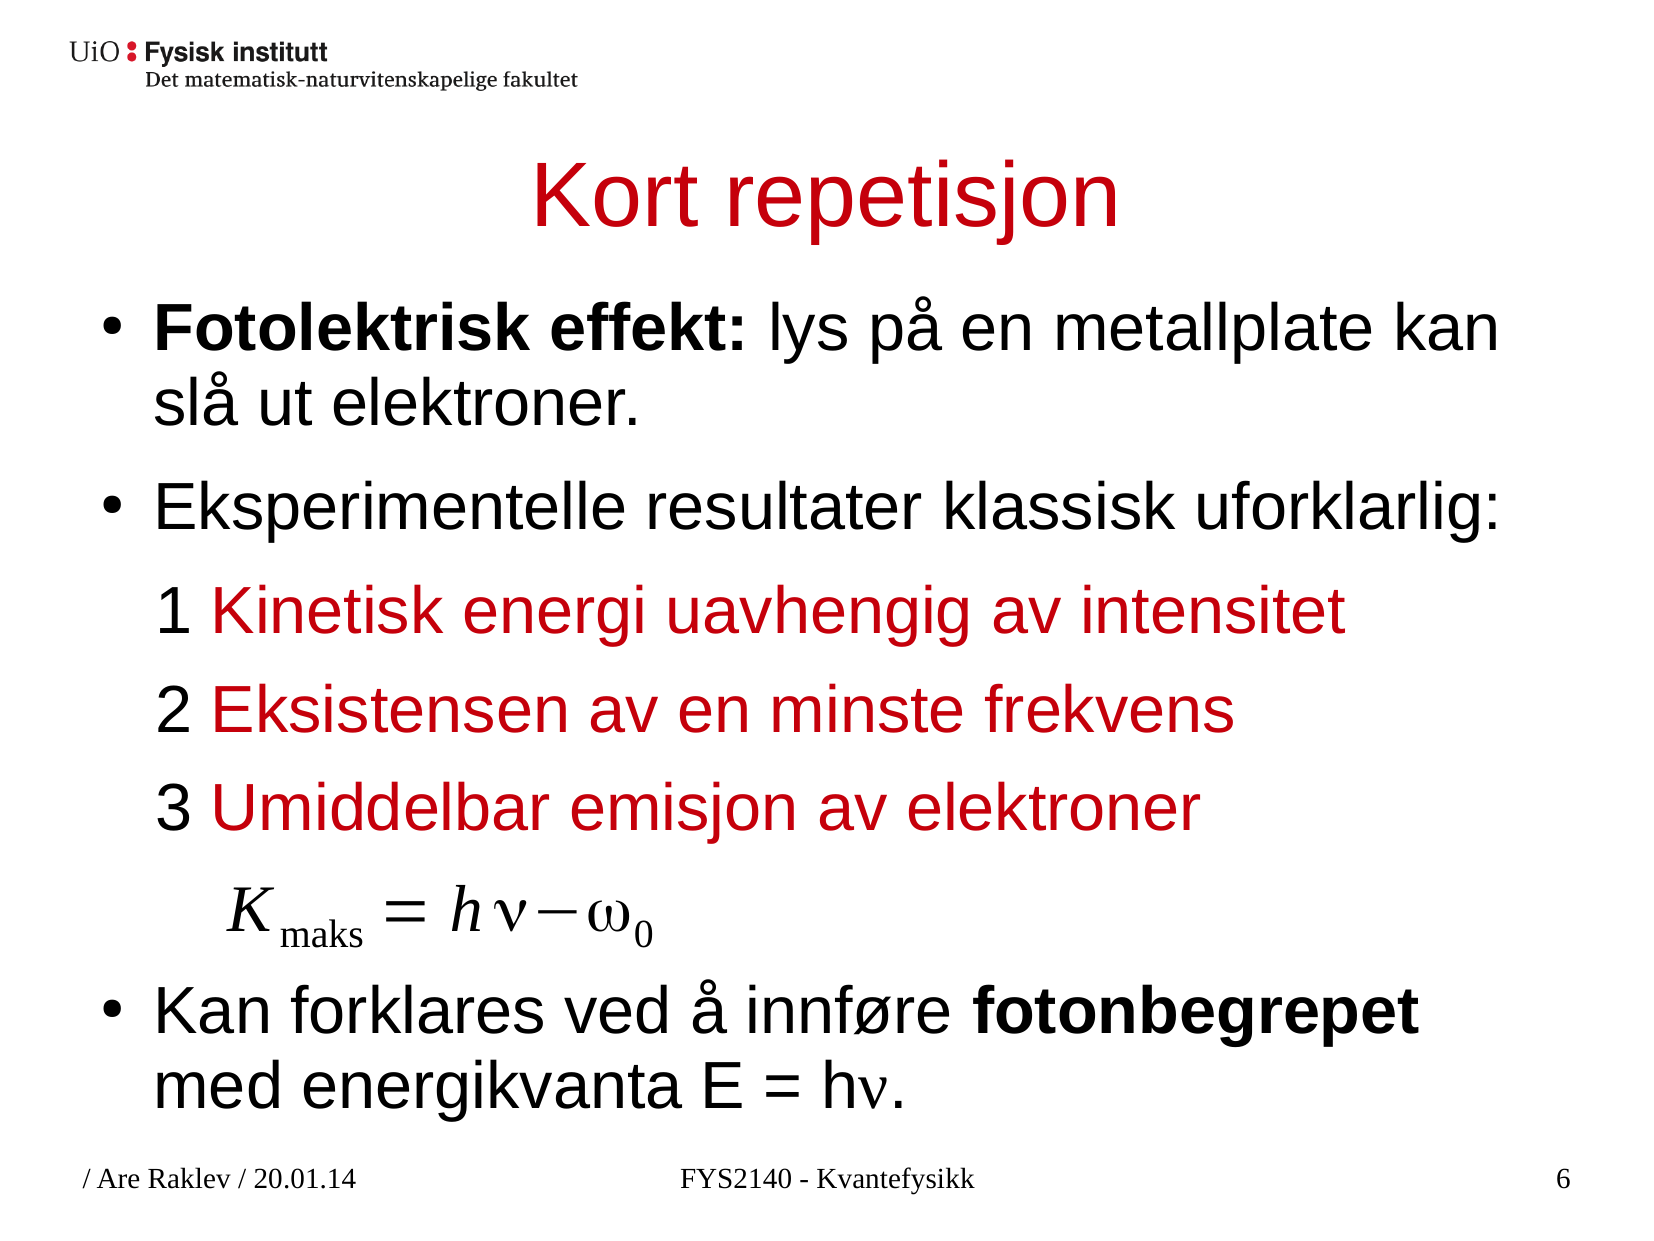

# Kort repetisjon
Fotolektrisk effekt: lys på en metallplate kan slå ut elektroner.
Eksperimentelle resultater klassisk uforklarlig:
 Kinetisk energi uavhengig av intensitet
 Eksistensen av en minste frekvens
 Umiddelbar emisjon av elektroner
Kan forklares ved å innføre fotonbegrepet med energikvanta E = hν.
/ Are Raklev / 20.01.14
FYS2140 - Kvantefysikk
6